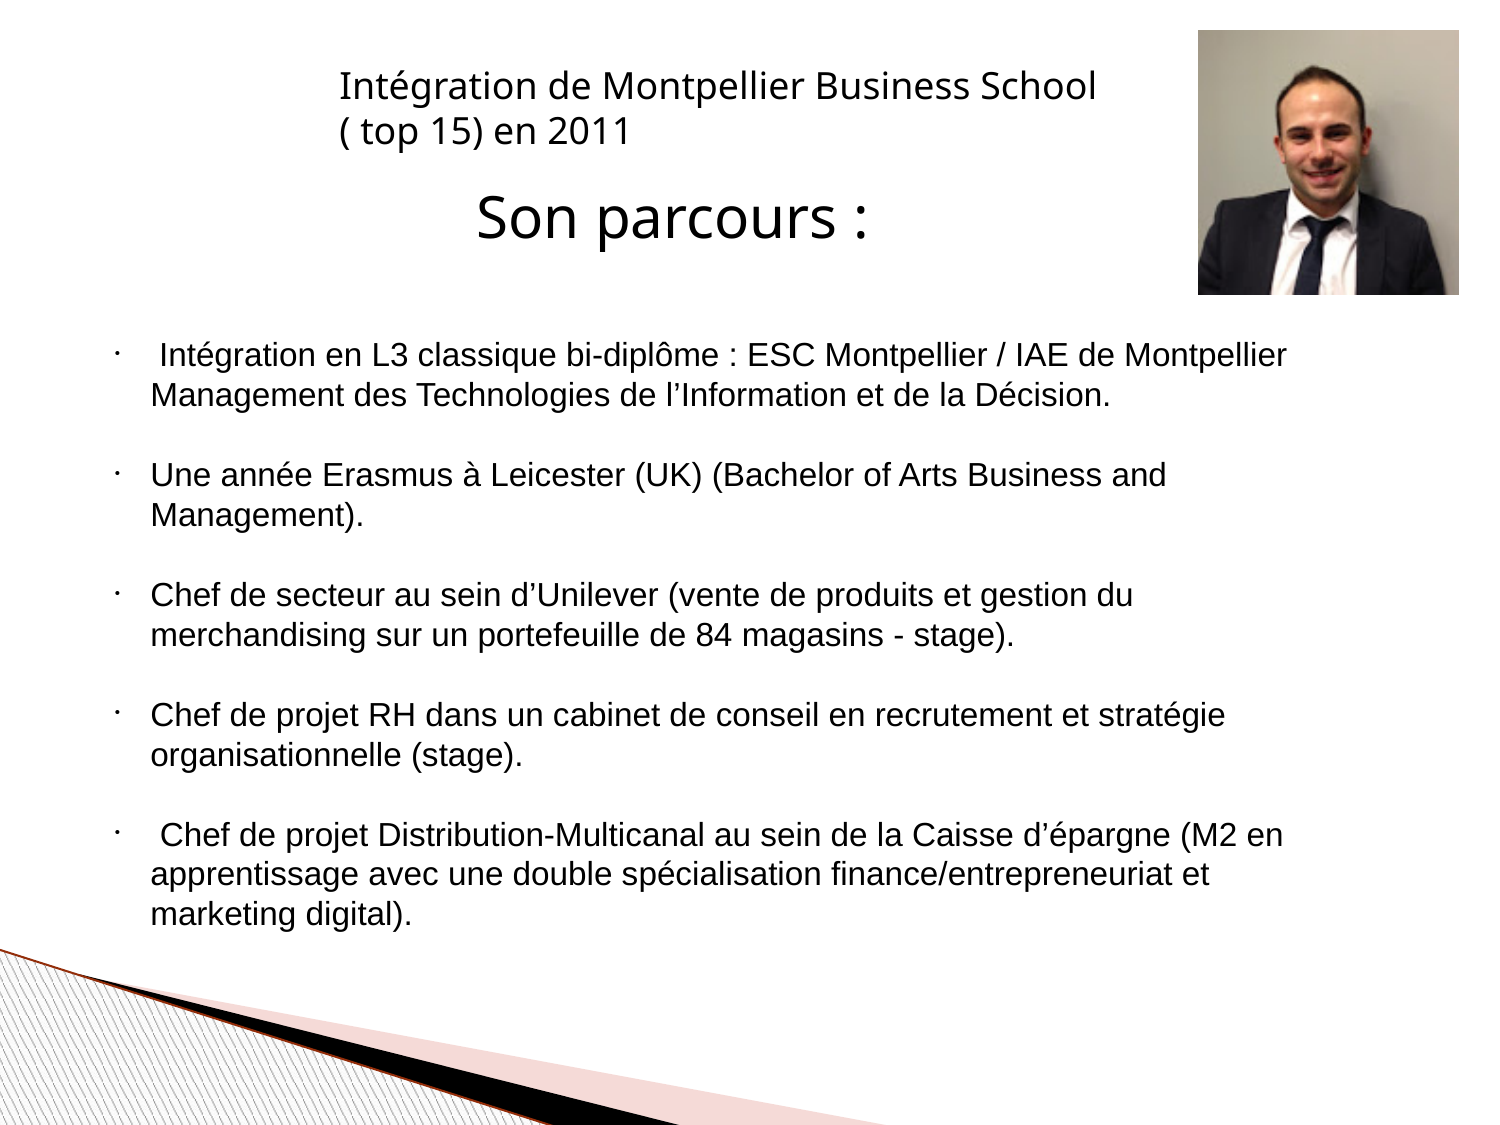

Intégration de Montpellier Business School
( top 15) en 2011
Son parcours :
 Intégration en L3 classique bi-diplôme : ESC Montpellier / IAE de Montpellier Management des Technologies de l’Information et de la Décision.
Une année Erasmus à Leicester (UK) (Bachelor of Arts Business and Management).
Chef de secteur au sein d’Unilever (vente de produits et gestion du merchandising sur un portefeuille de 84 magasins - stage).
Chef de projet RH dans un cabinet de conseil en recrutement et stratégie organisationnelle (stage).
 Chef de projet Distribution-Multicanal au sein de la Caisse d’épargne (M2 en apprentissage avec une double spécialisation finance/entrepreneuriat et marketing digital).